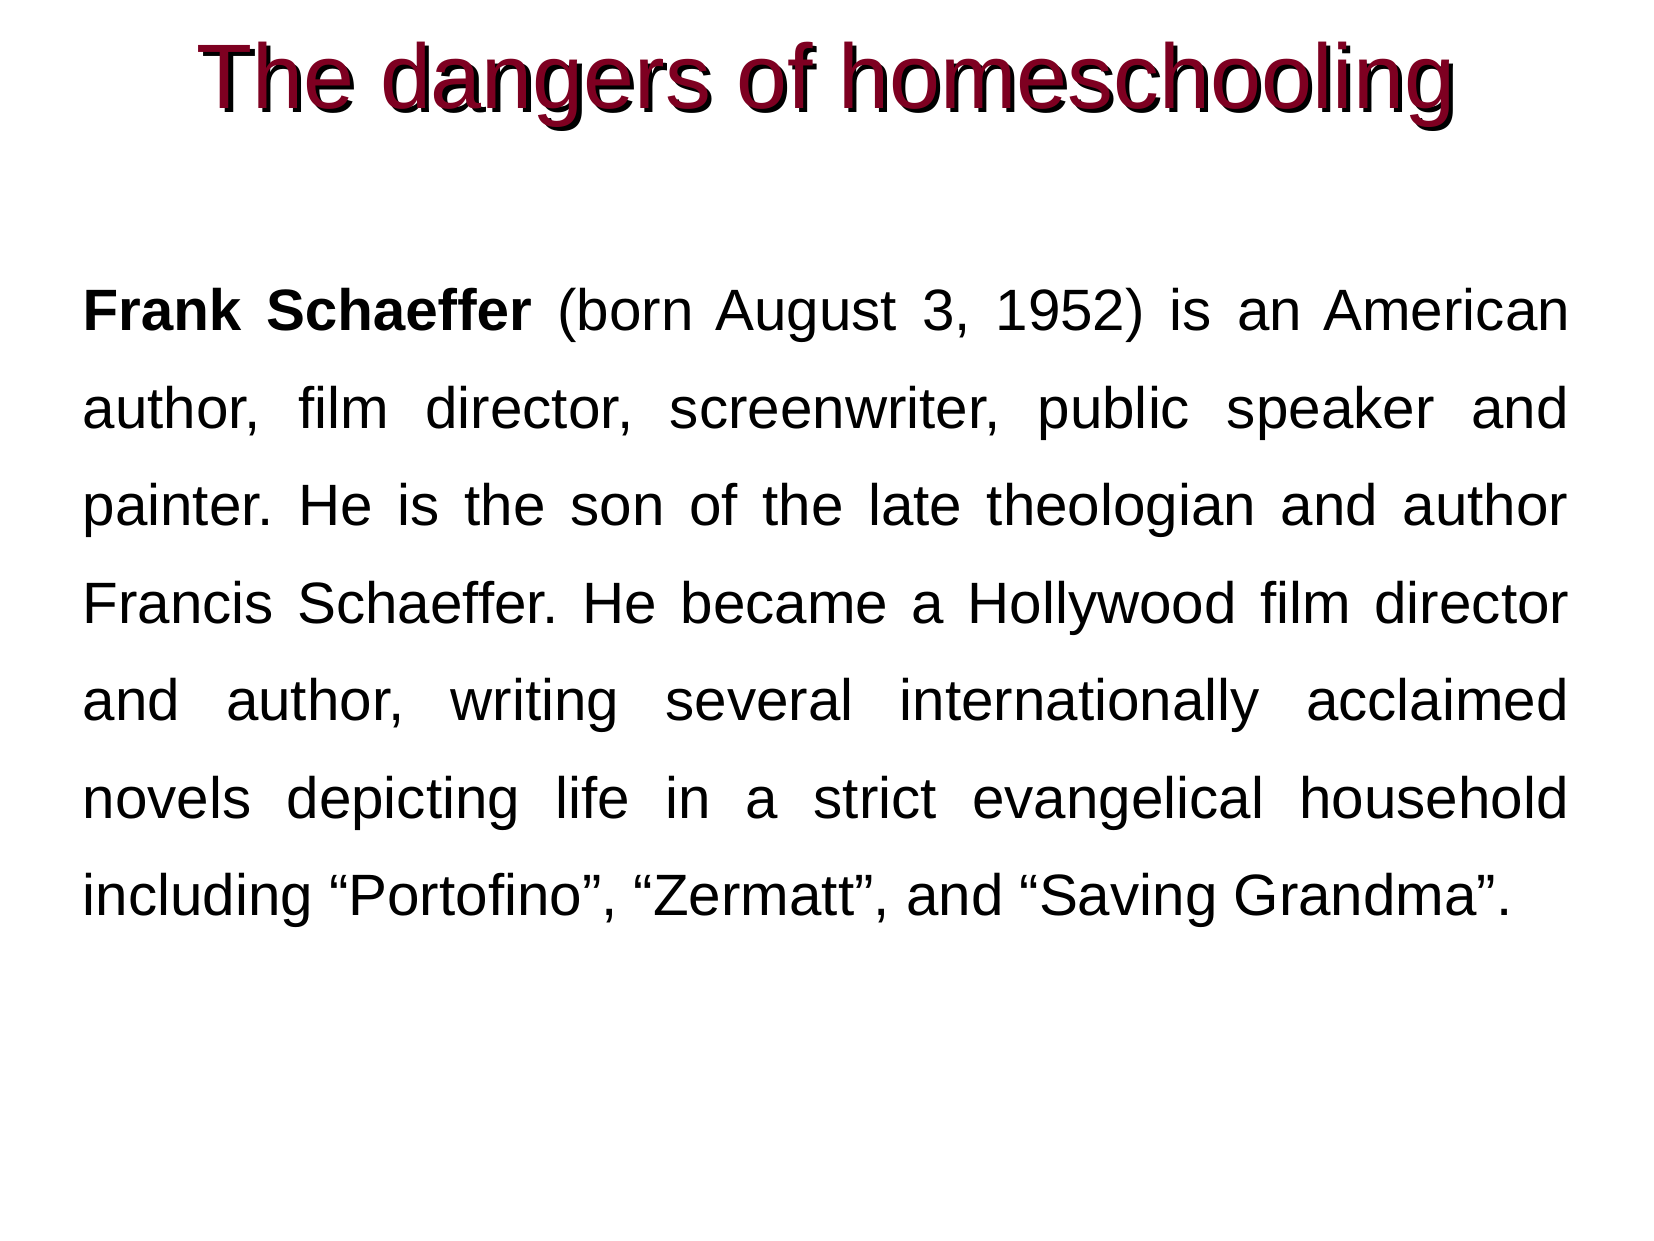

# The dangers of homeschooling
Frank Schaeffer (born August 3, 1952) is an American author, film director, screenwriter, public speaker and painter. He is the son of the late theologian and author Francis Schaeffer. He became a Hollywood film director and author, writing several internationally acclaimed novels depicting life in a strict evangelical household including “Portofino”, “Zermatt”, and “Saving Grandma”.